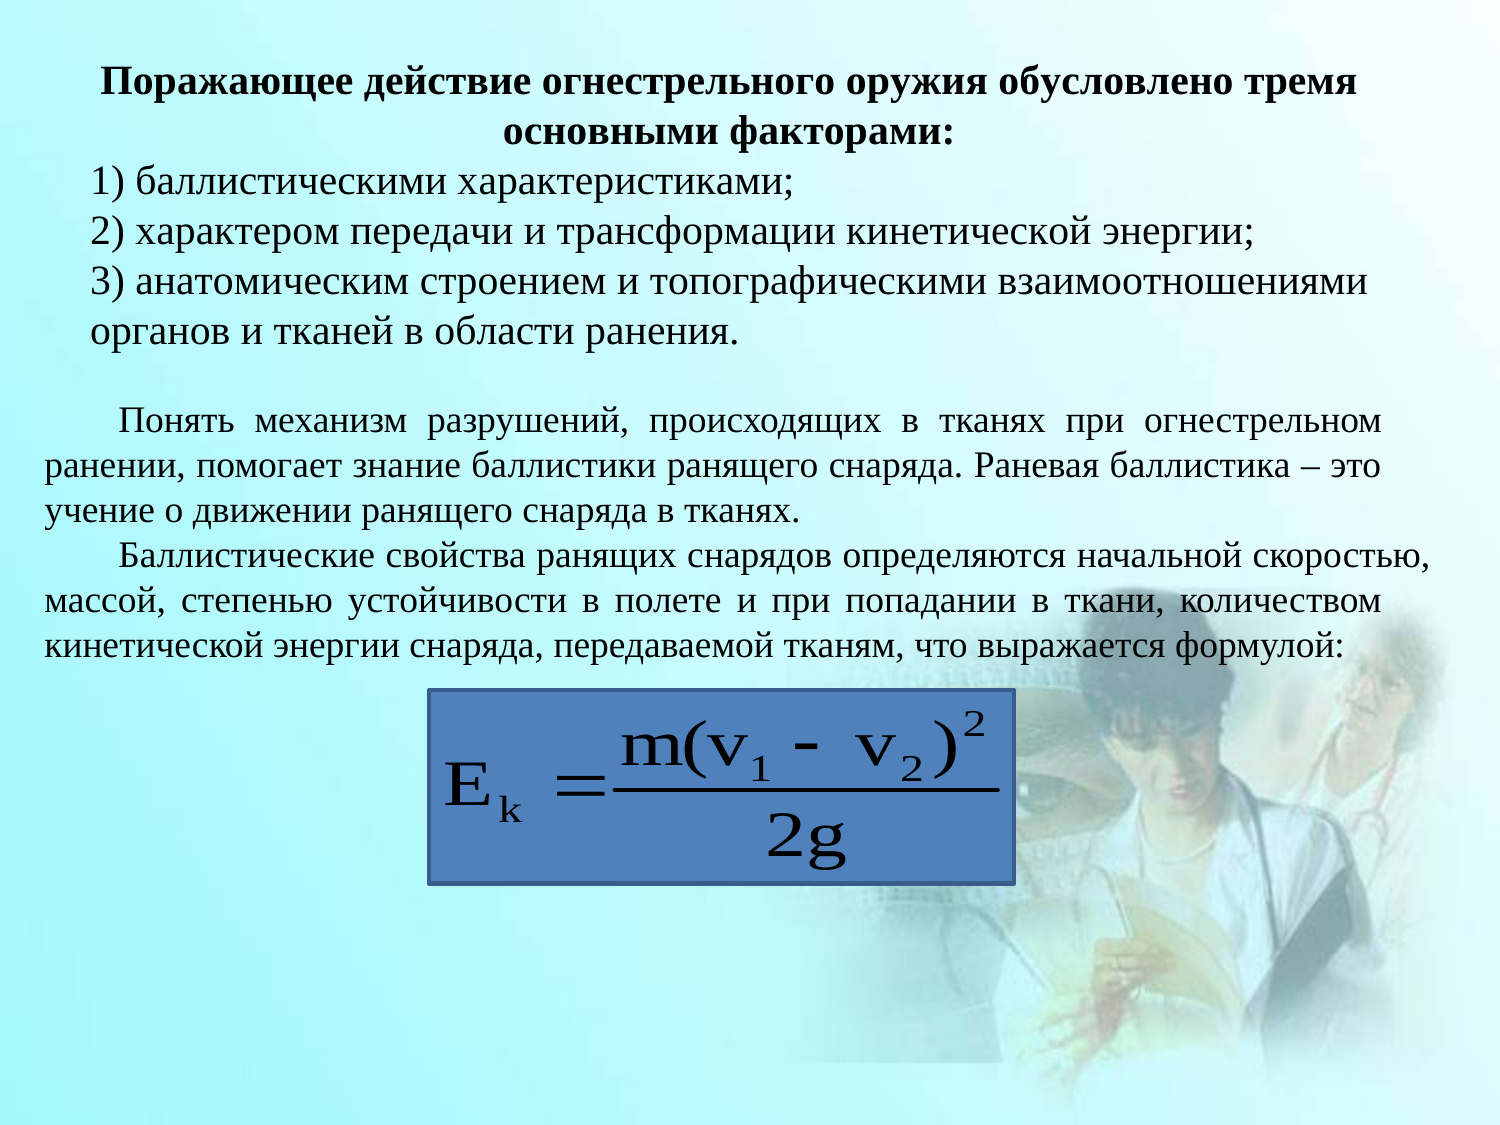

# Поражающее действие огнестрельного оружия обусловлено тремя основными факторами:
1) баллистическими характеристиками;
2) характером передачи и трансформации кинетической энергии;
3) анатомическим строением и топографическими взаимоотношениями органов и тканей в области ранения.
Понять механизм разрушений, происходящих в тканях при огнестрельном ранении, помогает знание баллистики ранящего снаряда. Раневая баллистика – это учение о движении ранящего снаряда в тканях.
Баллистические свойства ранящих снарядов определяются начальной скоростью, массой, степенью устойчивости в полете и при попадании в ткани, количеством кинетической энергии снаряда, передаваемой тканям, что выражается формулой: